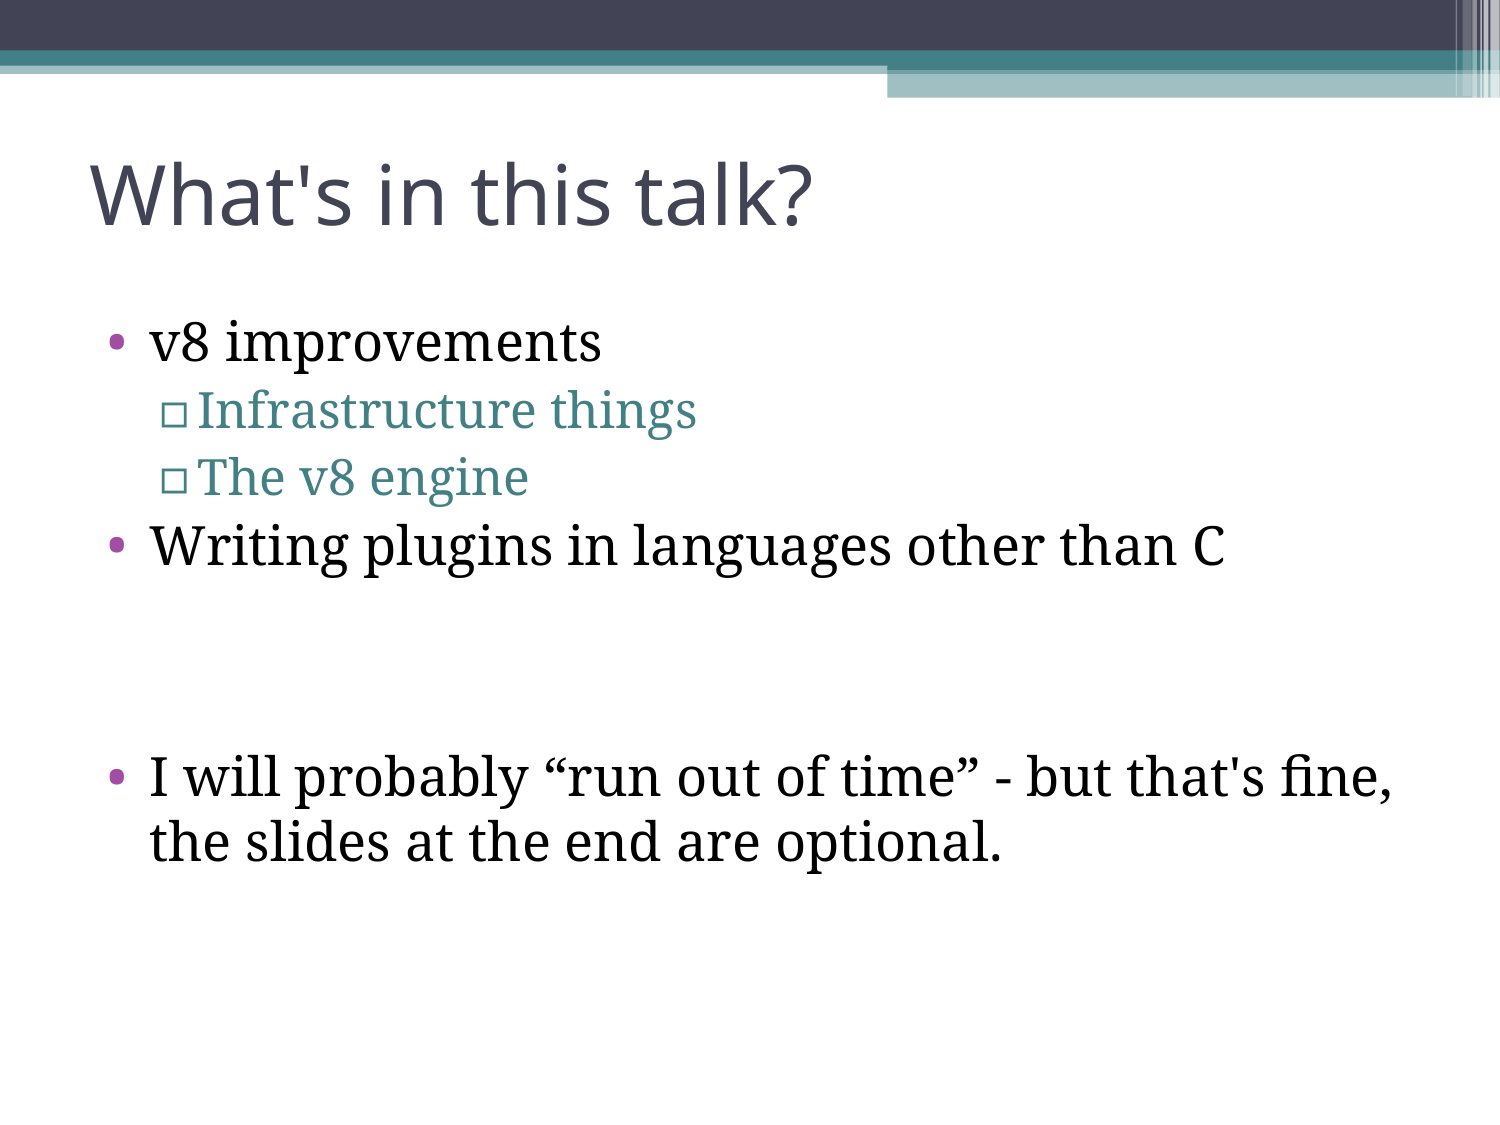

# What's in this talk?
v8 improvements
Infrastructure things
The v8 engine
Writing plugins in languages other than C
I will probably “run out of time” - but that's fine, the slides at the end are optional.